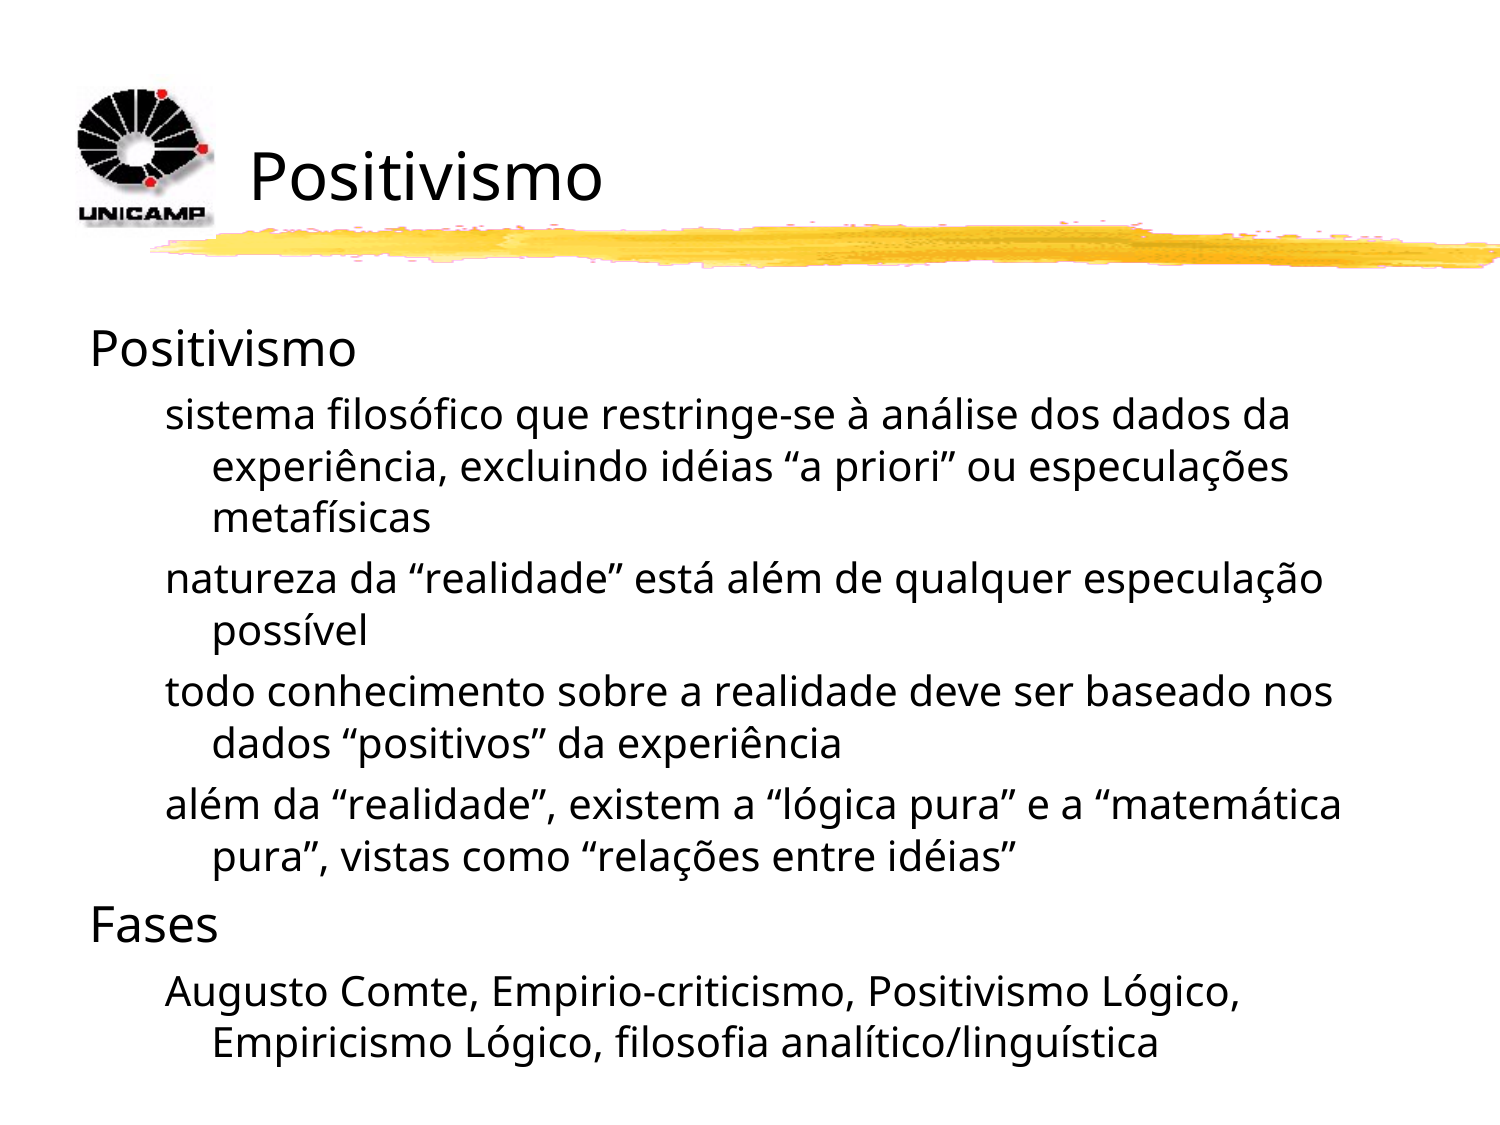

# Positivismo
Positivismo
sistema filosófico que restringe-se à análise dos dados da experiência, excluindo idéias “a priori” ou especulações metafísicas
natureza da “realidade” está além de qualquer especulação possível
todo conhecimento sobre a realidade deve ser baseado nos dados “positivos” da experiência
além da “realidade”, existem a “lógica pura” e a “matemática pura”, vistas como “relações entre idéias”
Fases
Augusto Comte, Empirio-criticismo, Positivismo Lógico, Empiricismo Lógico, filosofia analítico/linguística